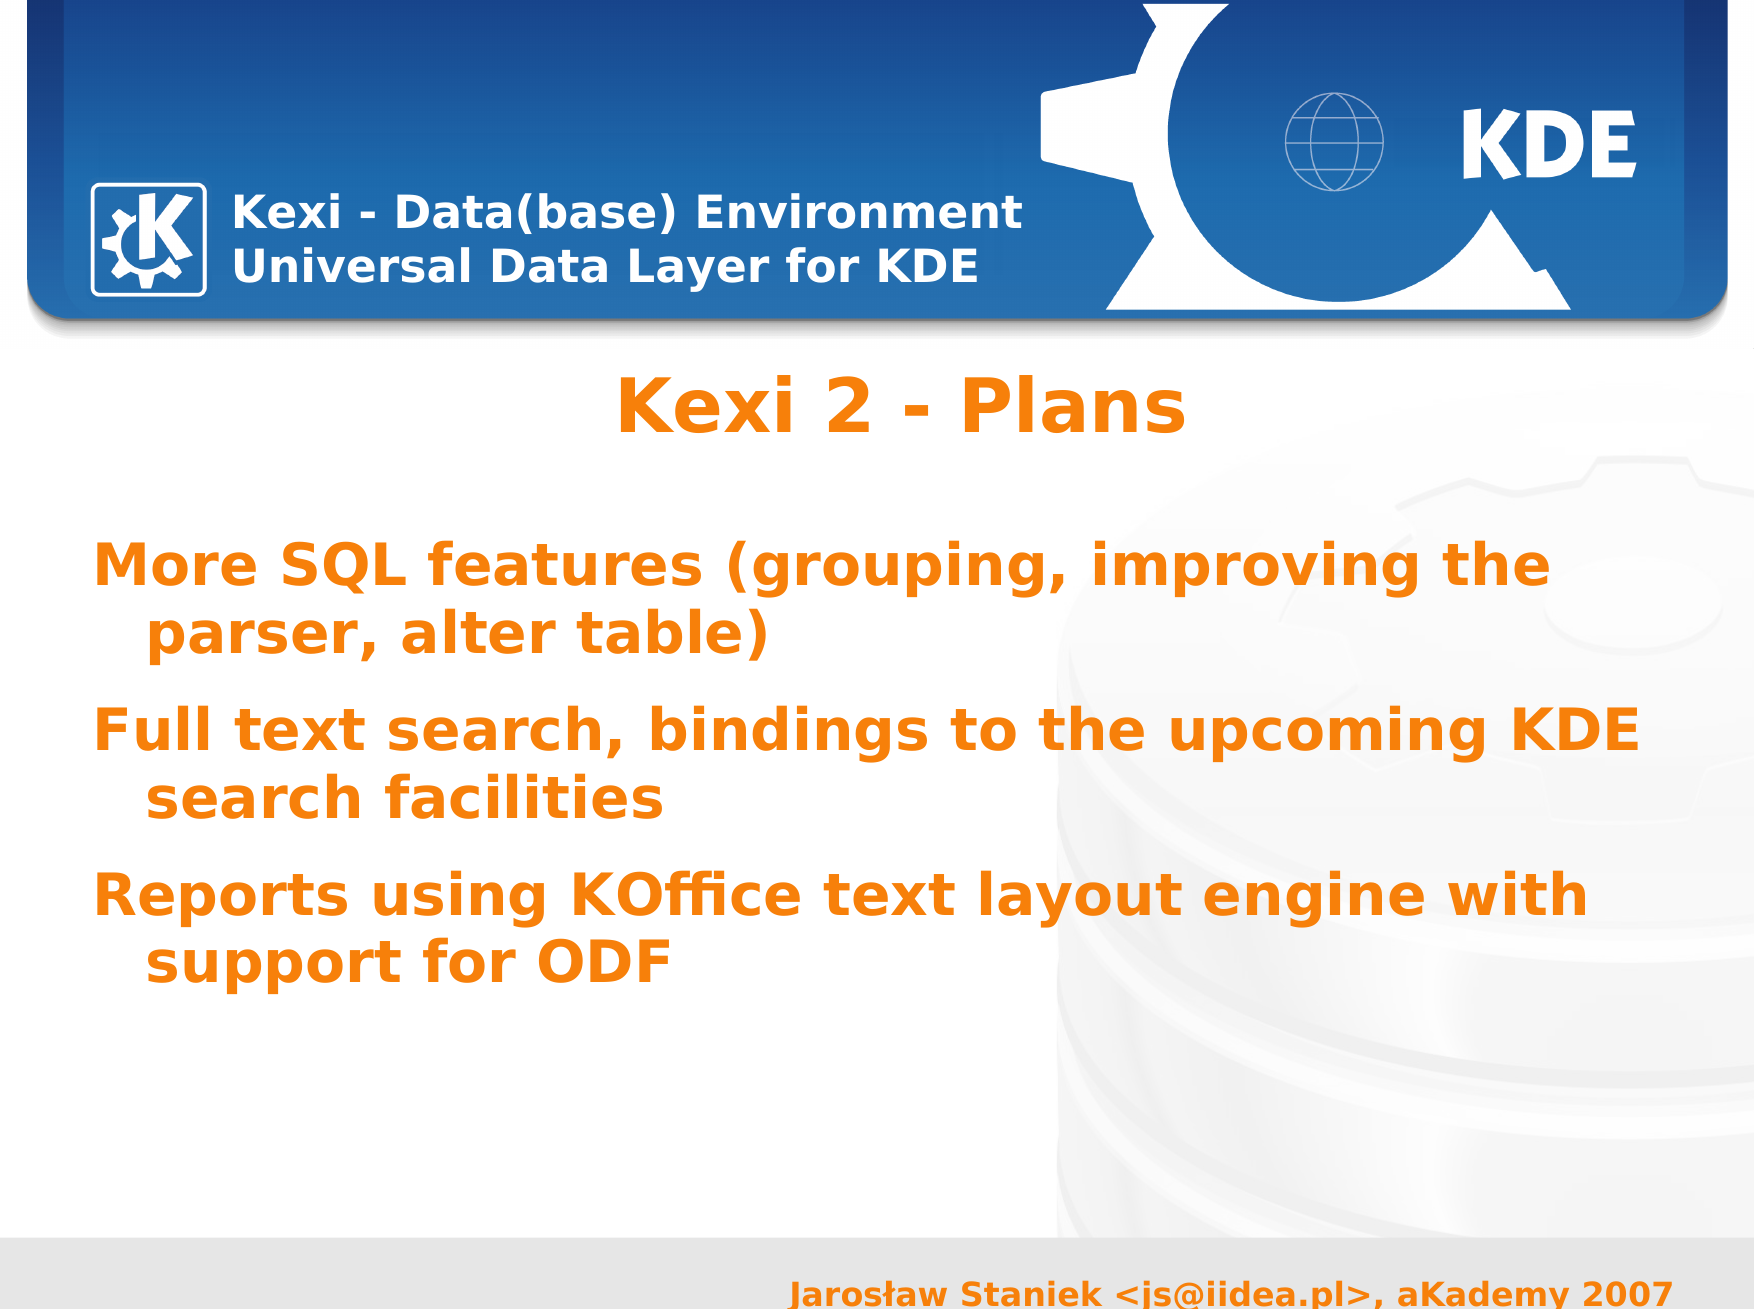

# Kexi 2 - Plans
More SQL features (grouping, improving the parser, alter table)
Full text search, bindings to the upcoming KDE search facilities
Reports using KOffice text layout engine with support for ODF